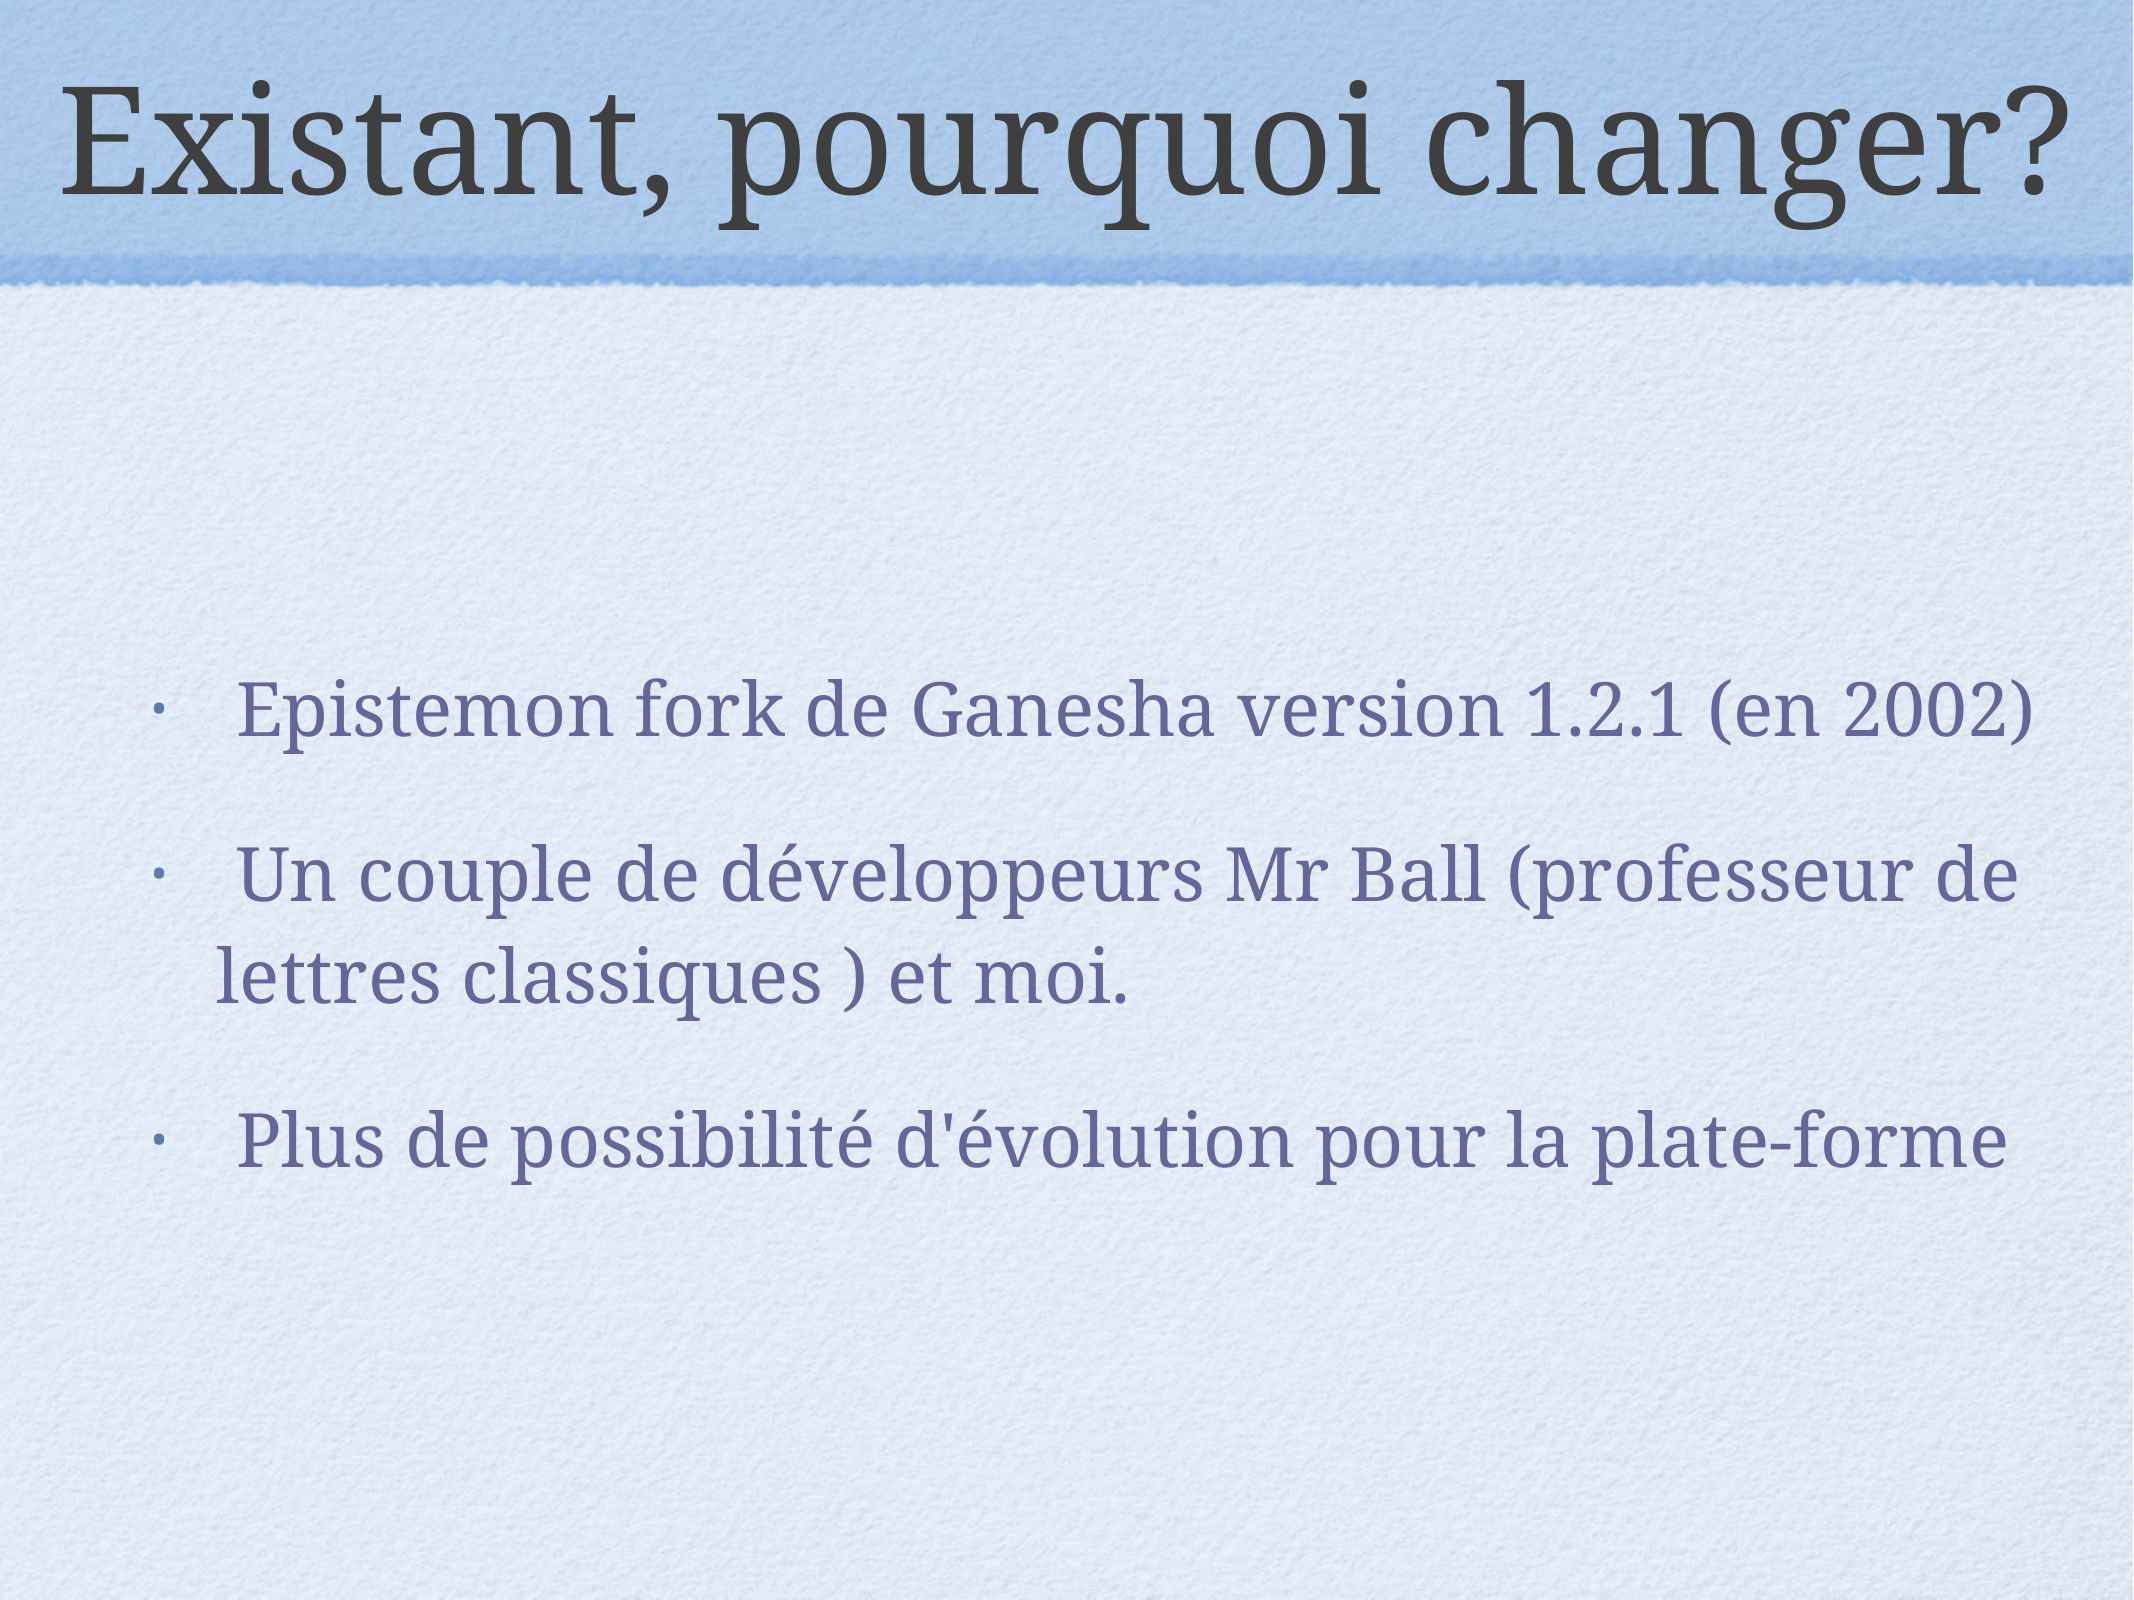

# Existant, pourquoi changer?
 Epistemon fork de Ganesha version 1.2.1 (en 2002)
 Un couple de développeurs Mr Ball (professeur de lettres classiques ) et moi.
 Plus de possibilité d'évolution pour la plate-forme